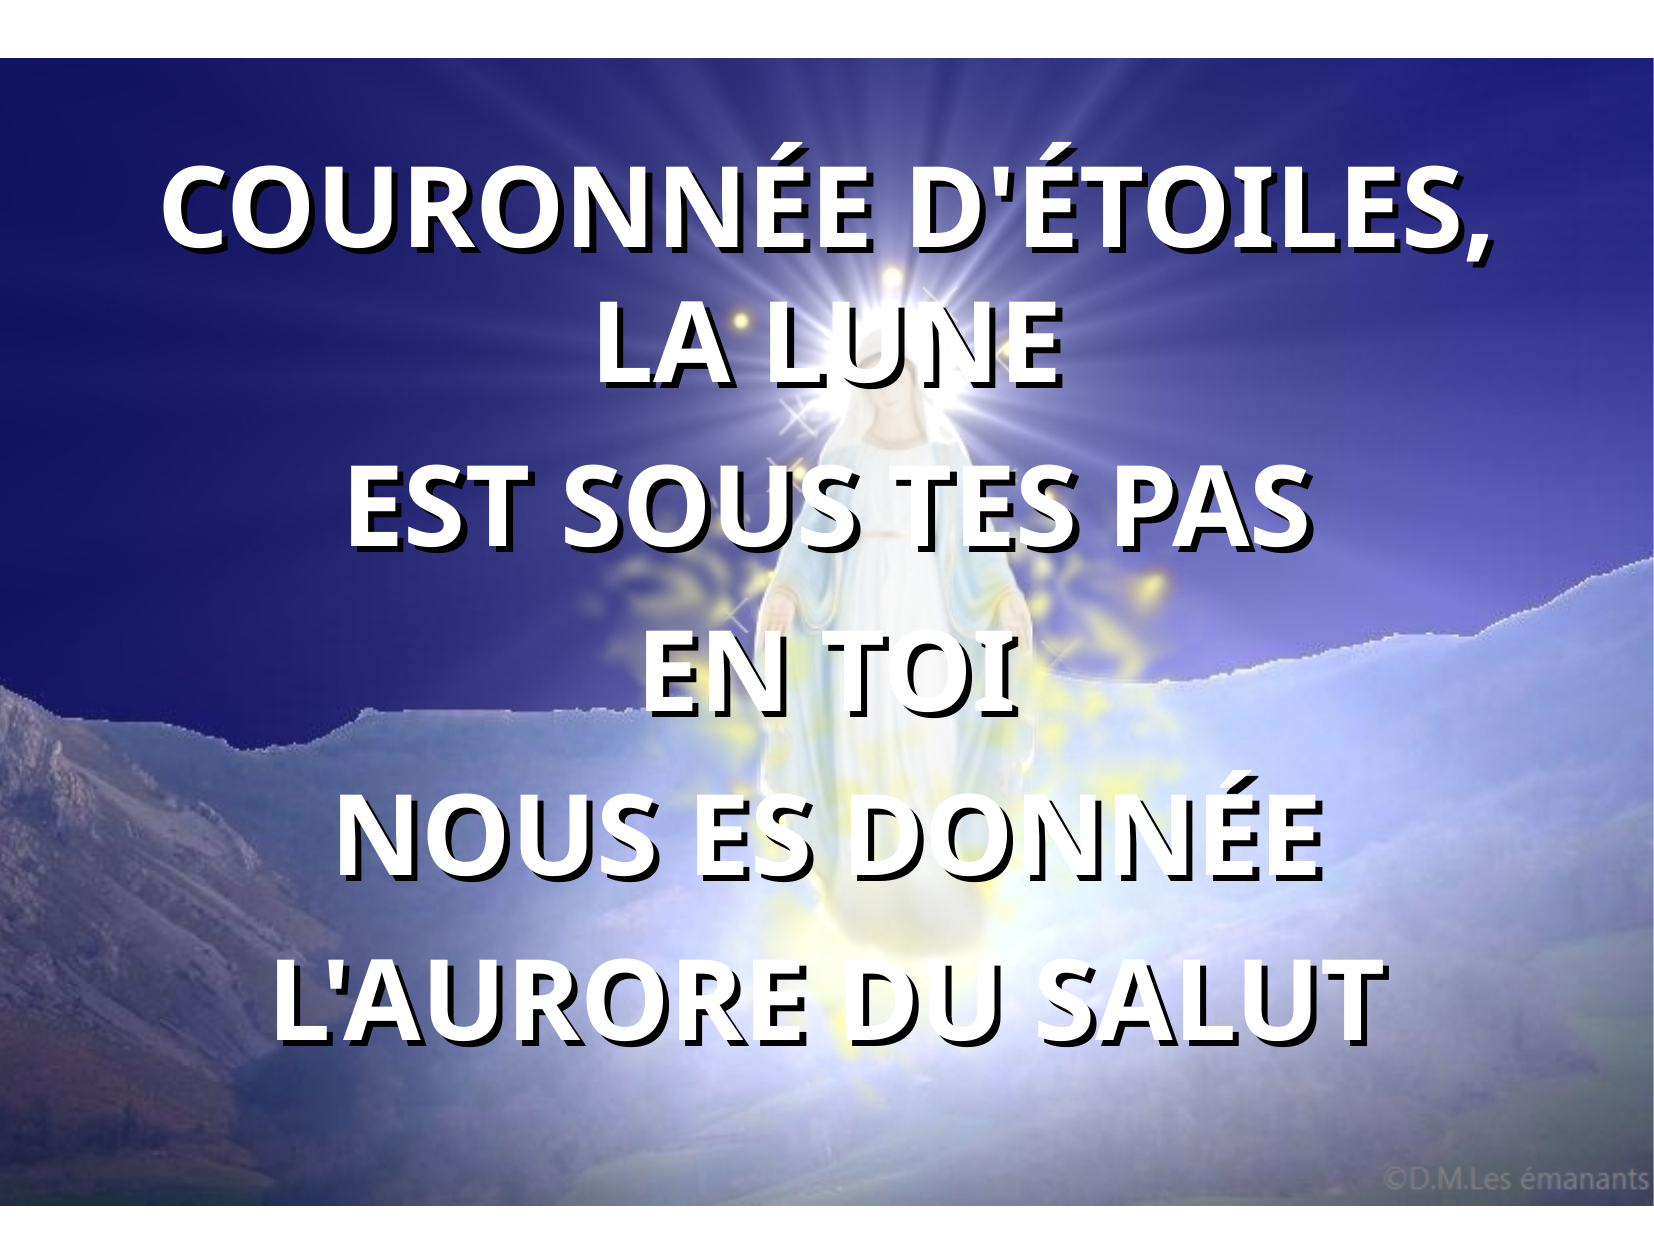

# COURONNÉE D'ÉTOILES, LA LUNE
EST SOUS TES PAS
EN TOI
NOUS ES DONNÉE
L'AURORE DU SALUT